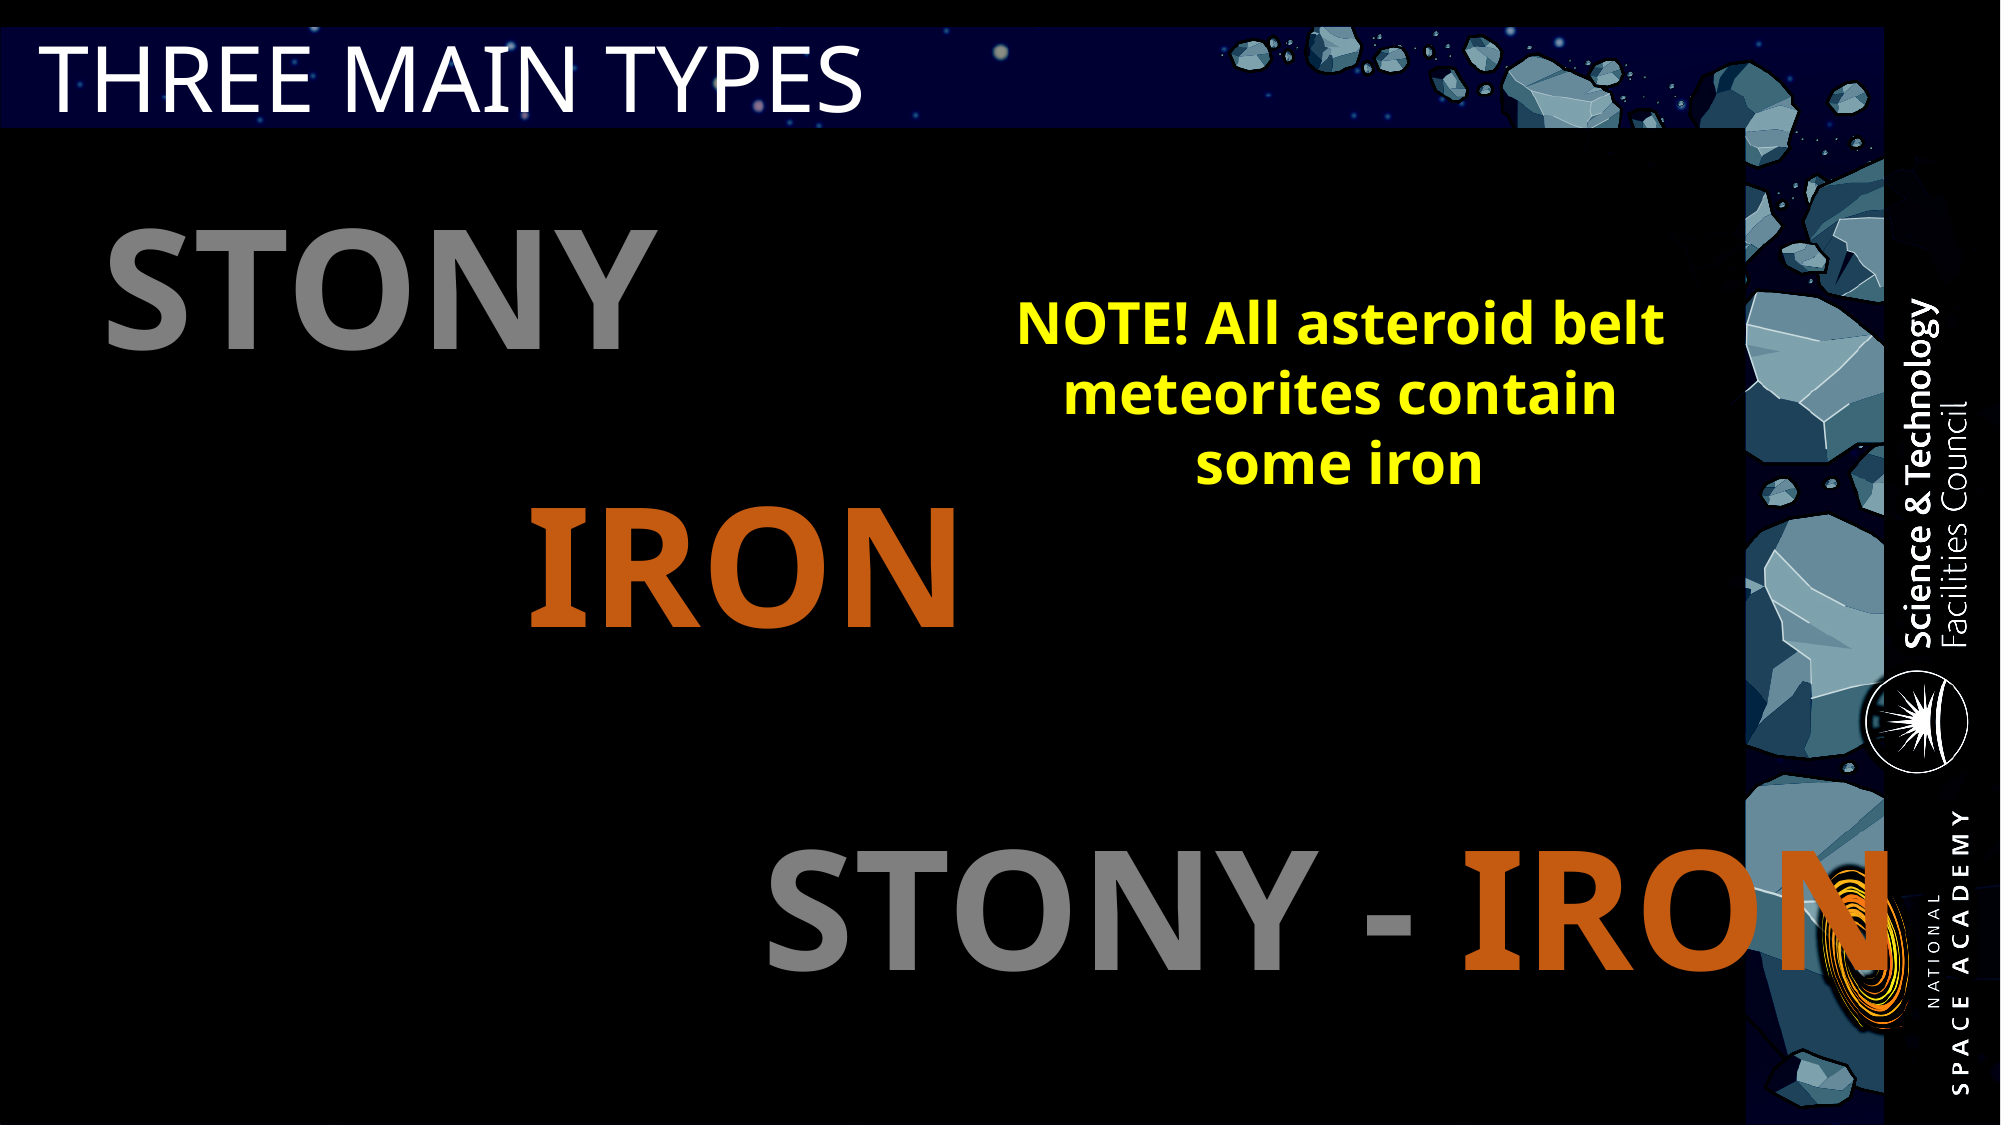

THREE MAIN TYPES
STONY
NOTE! All asteroid belt meteorites contain some iron
IRON
STONY - IRON